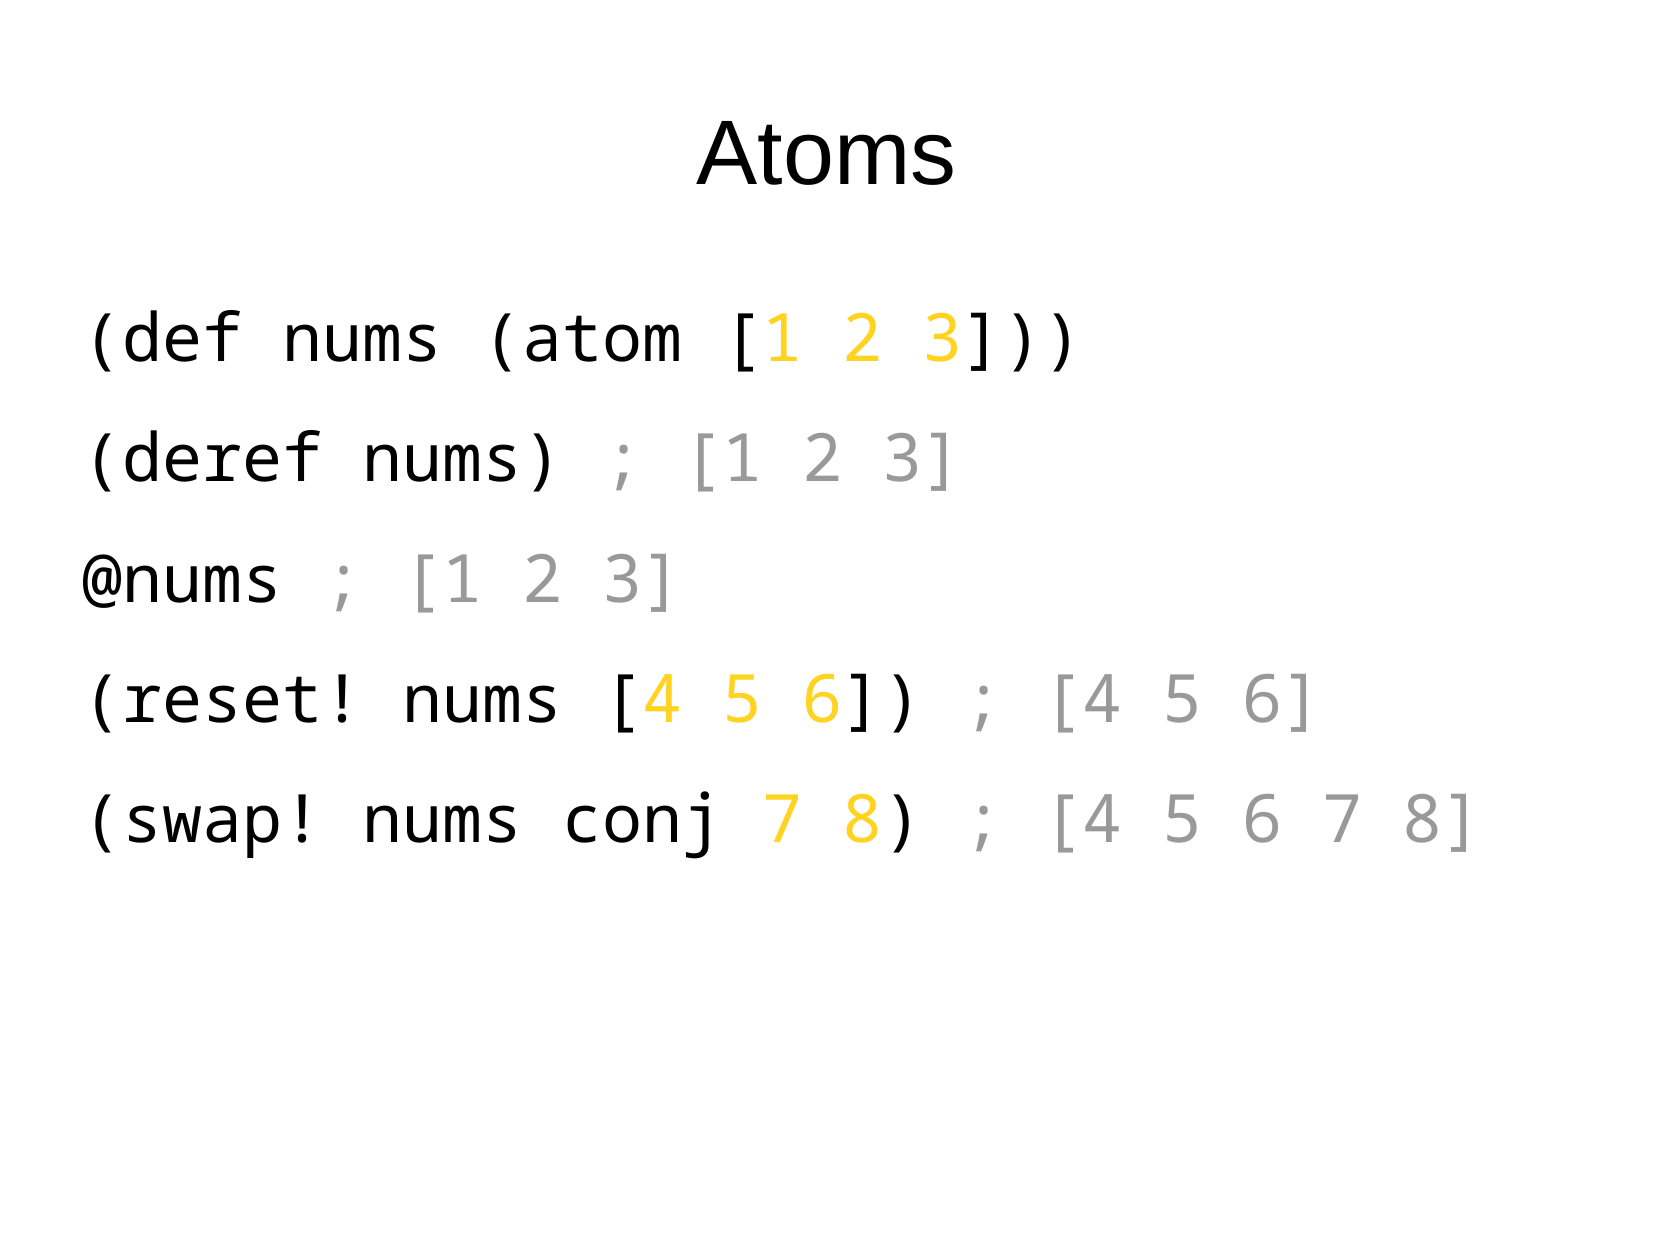

# Atoms
(def nums (atom [1 2 3]))
(deref nums) ; [1 2 3]
@nums ; [1 2 3]
(reset! nums [4 5 6]) ; [4 5 6]
(swap! nums conj 7 8) ; [4 5 6 7 8]